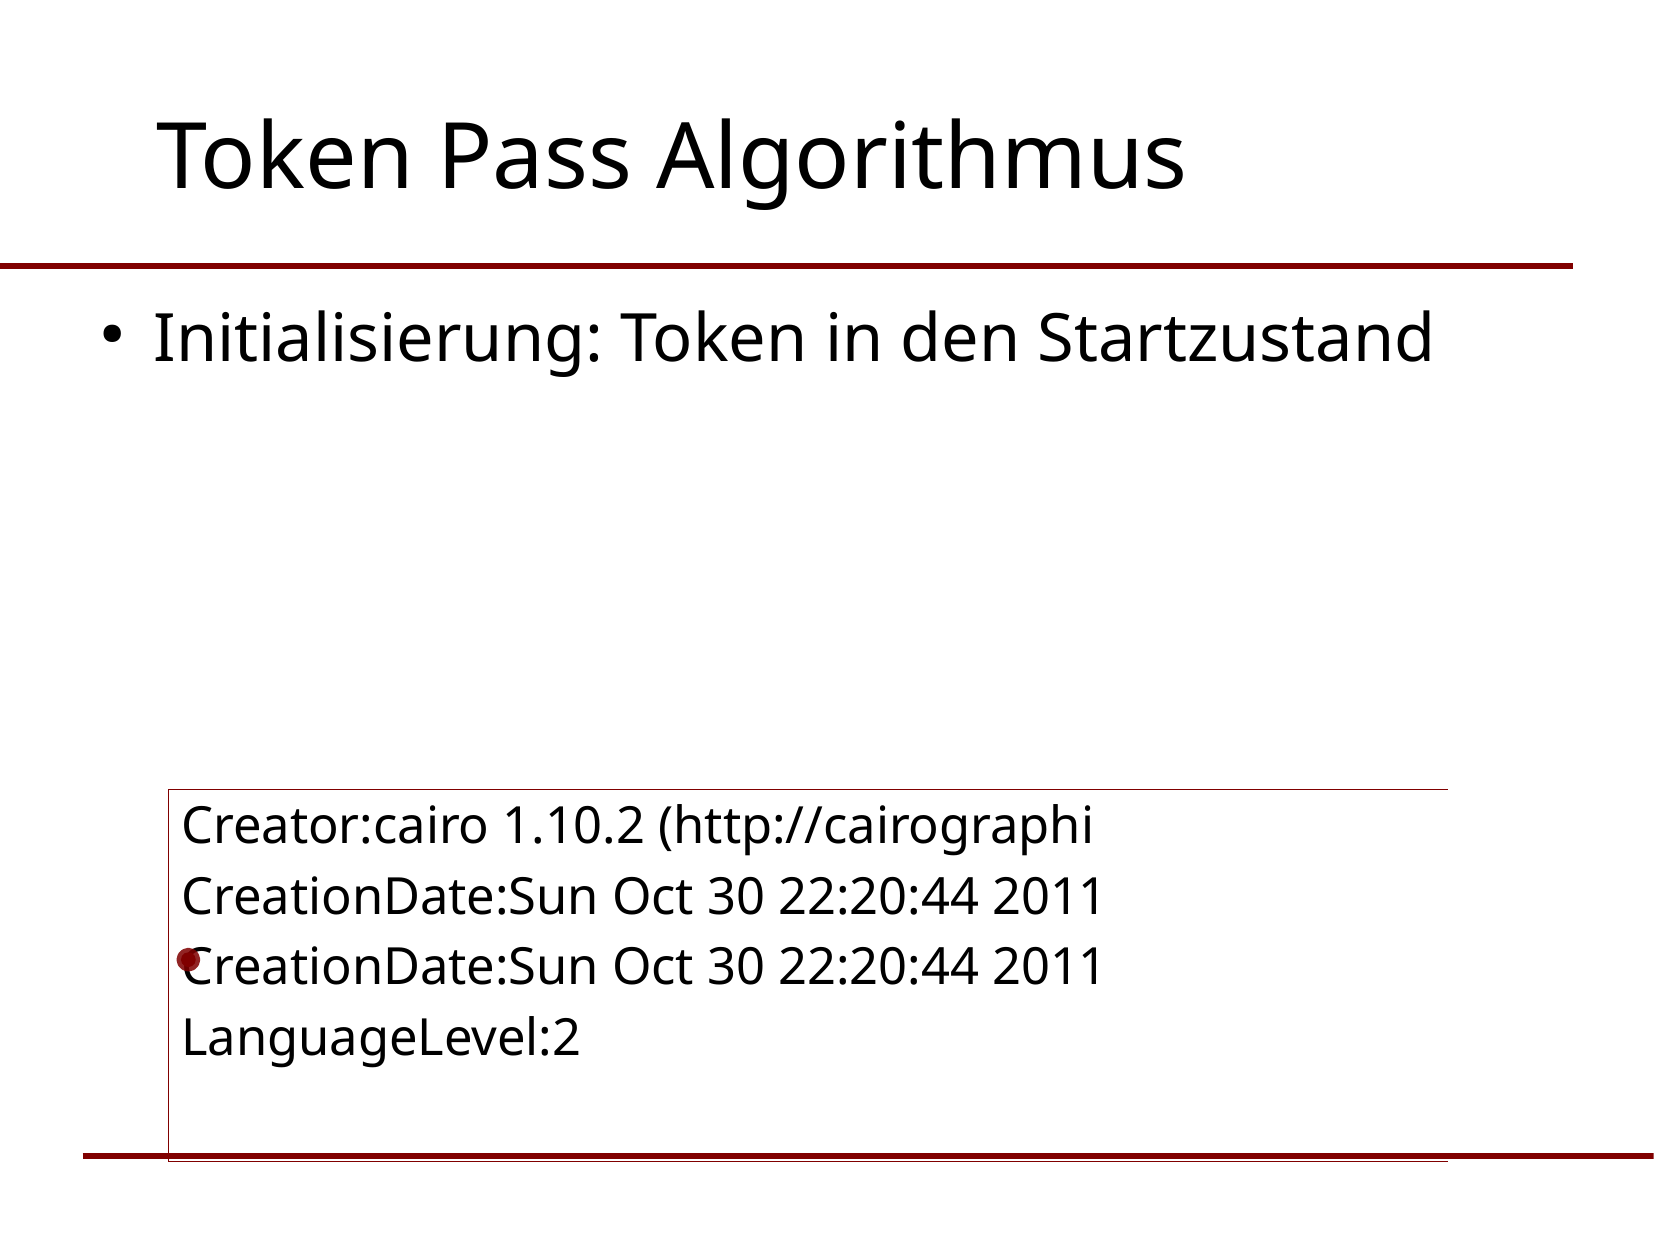

# Token Pass Algorithmus
Initialisierung: Token in den Startzustand